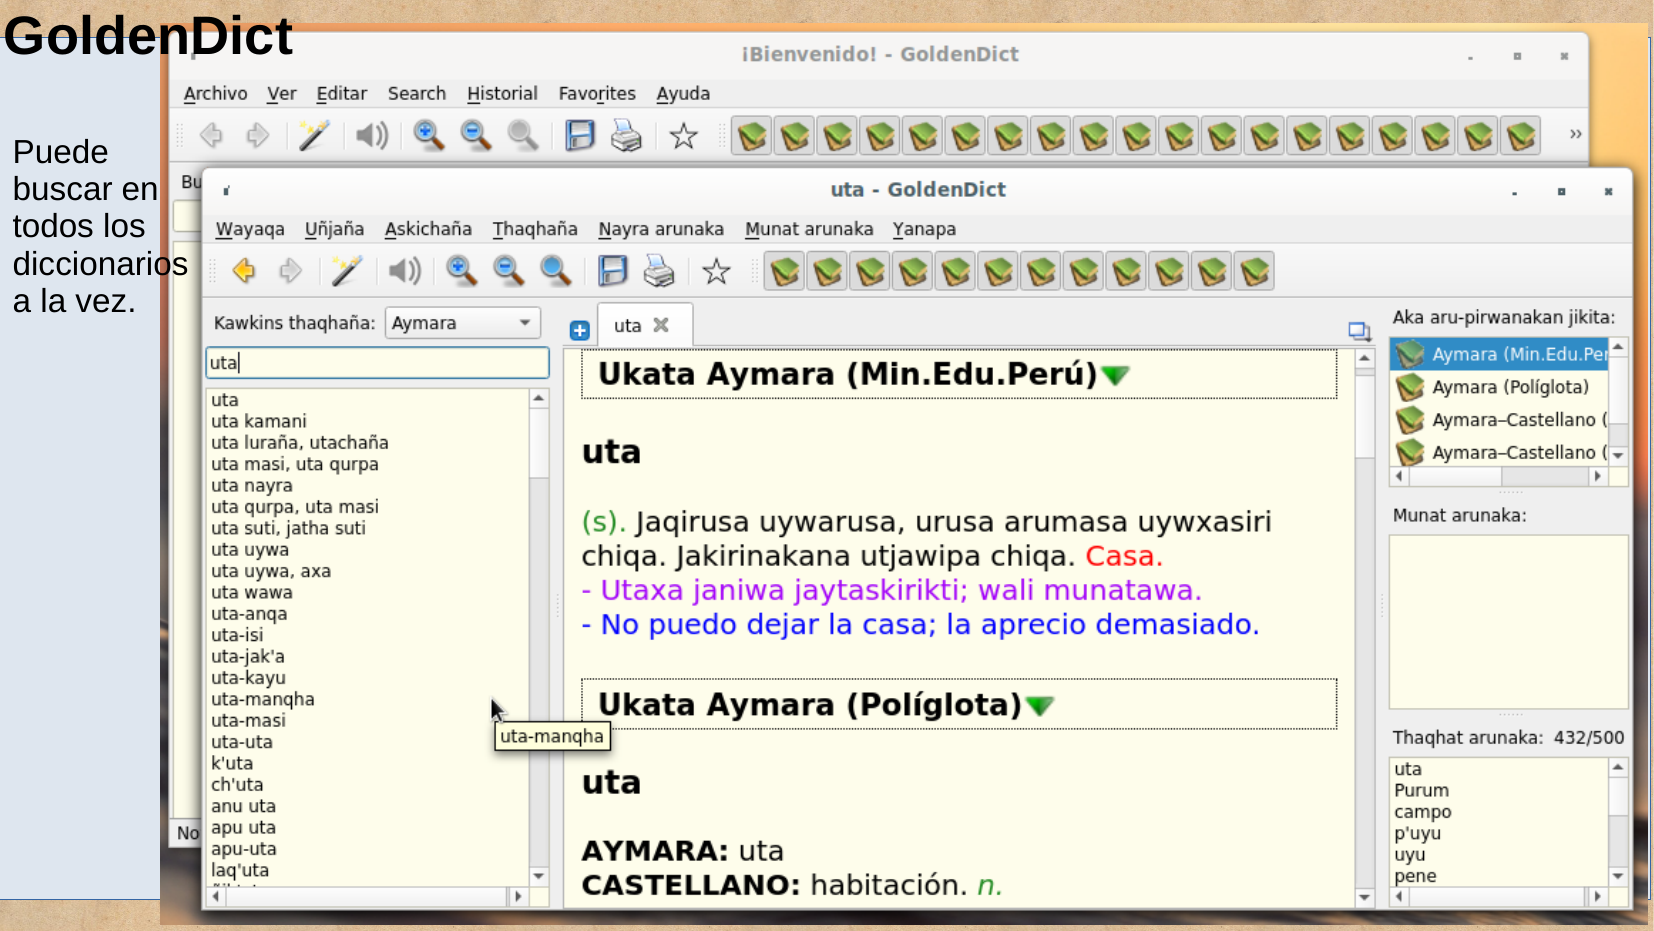

# GoldenDict
Puede buscar en todos los diccionarios a la vez.